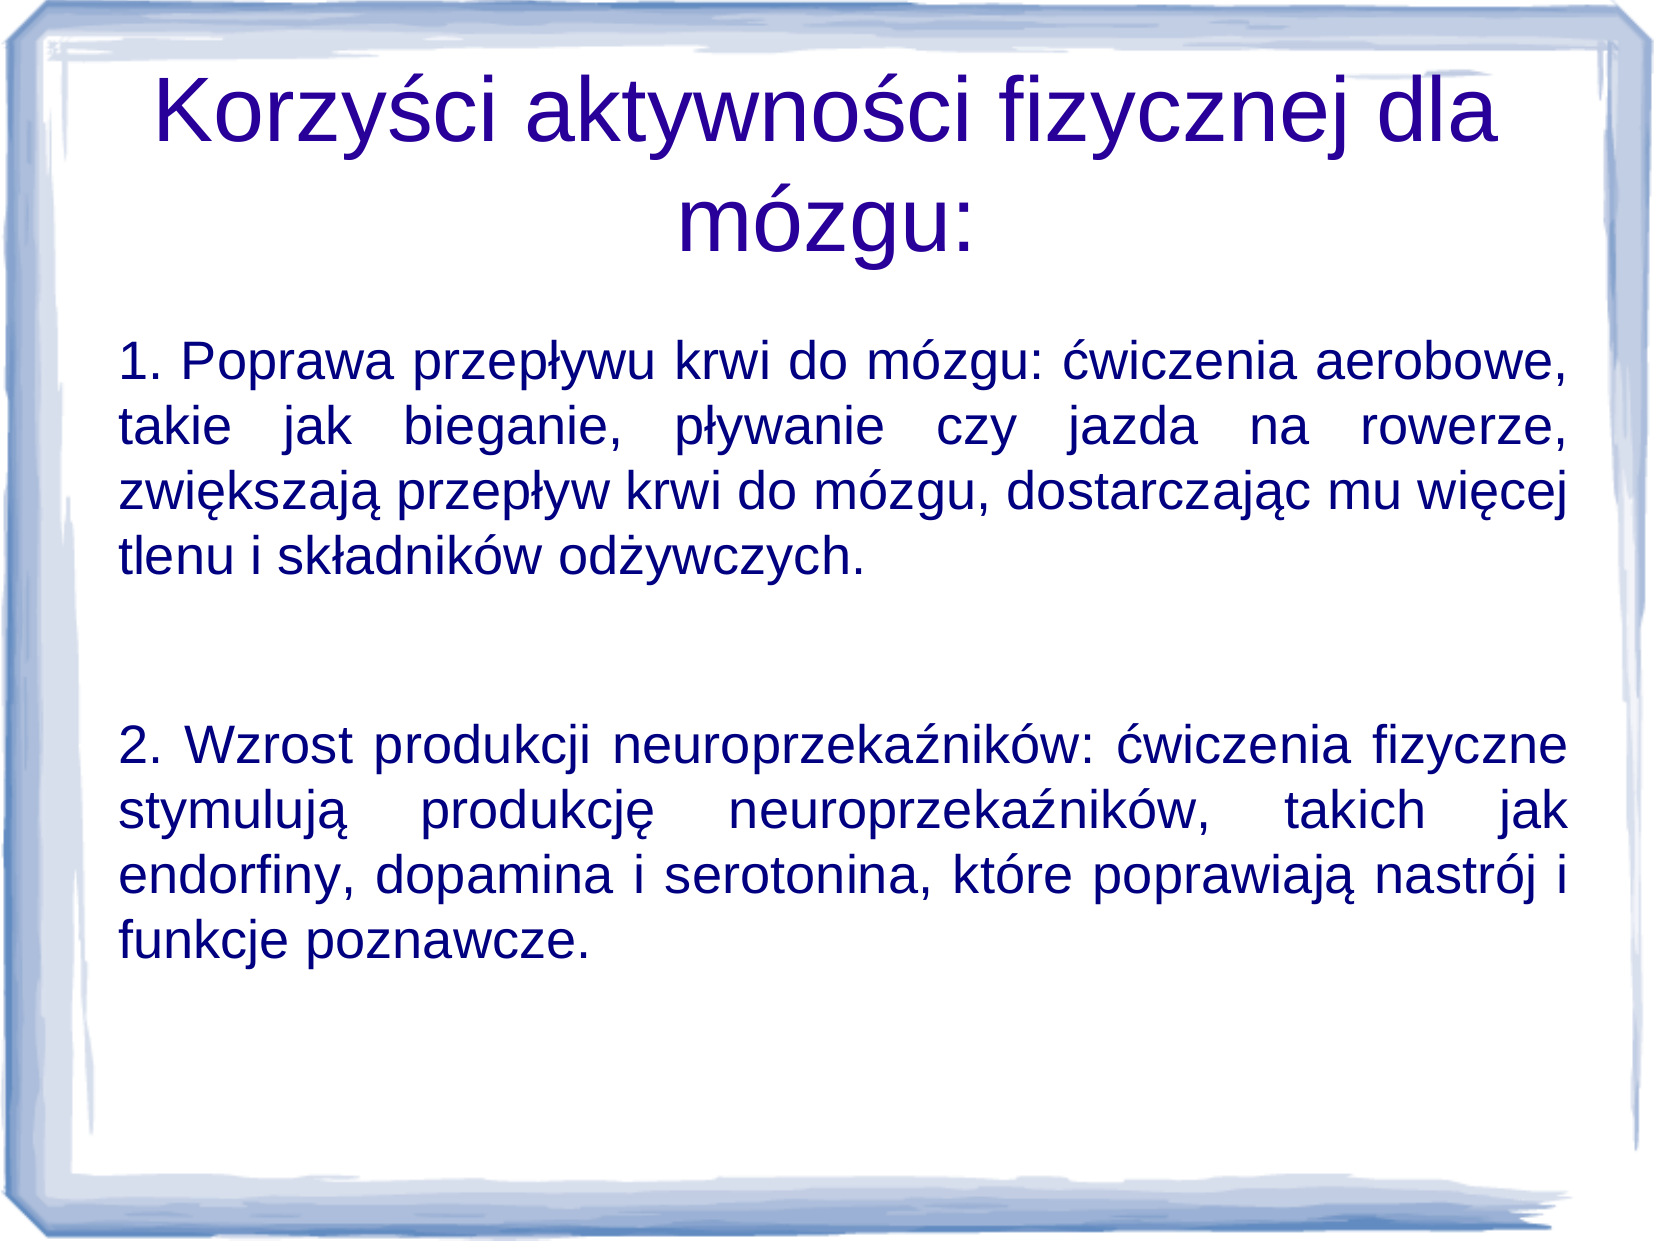

# Korzyści aktywności fizycznej dla mózgu:
1. Poprawa przepływu krwi do mózgu: ćwiczenia aerobowe, takie jak bieganie, pływanie czy jazda na rowerze, zwiększają przepływ krwi do mózgu, dostarczając mu więcej tlenu i składników odżywczych.
2. Wzrost produkcji neuroprzekaźników: ćwiczenia fizyczne stymulują produkcję neuroprzekaźników, takich jak endorfiny, dopamina i serotonina, które poprawiają nastrój i funkcje poznawcze.